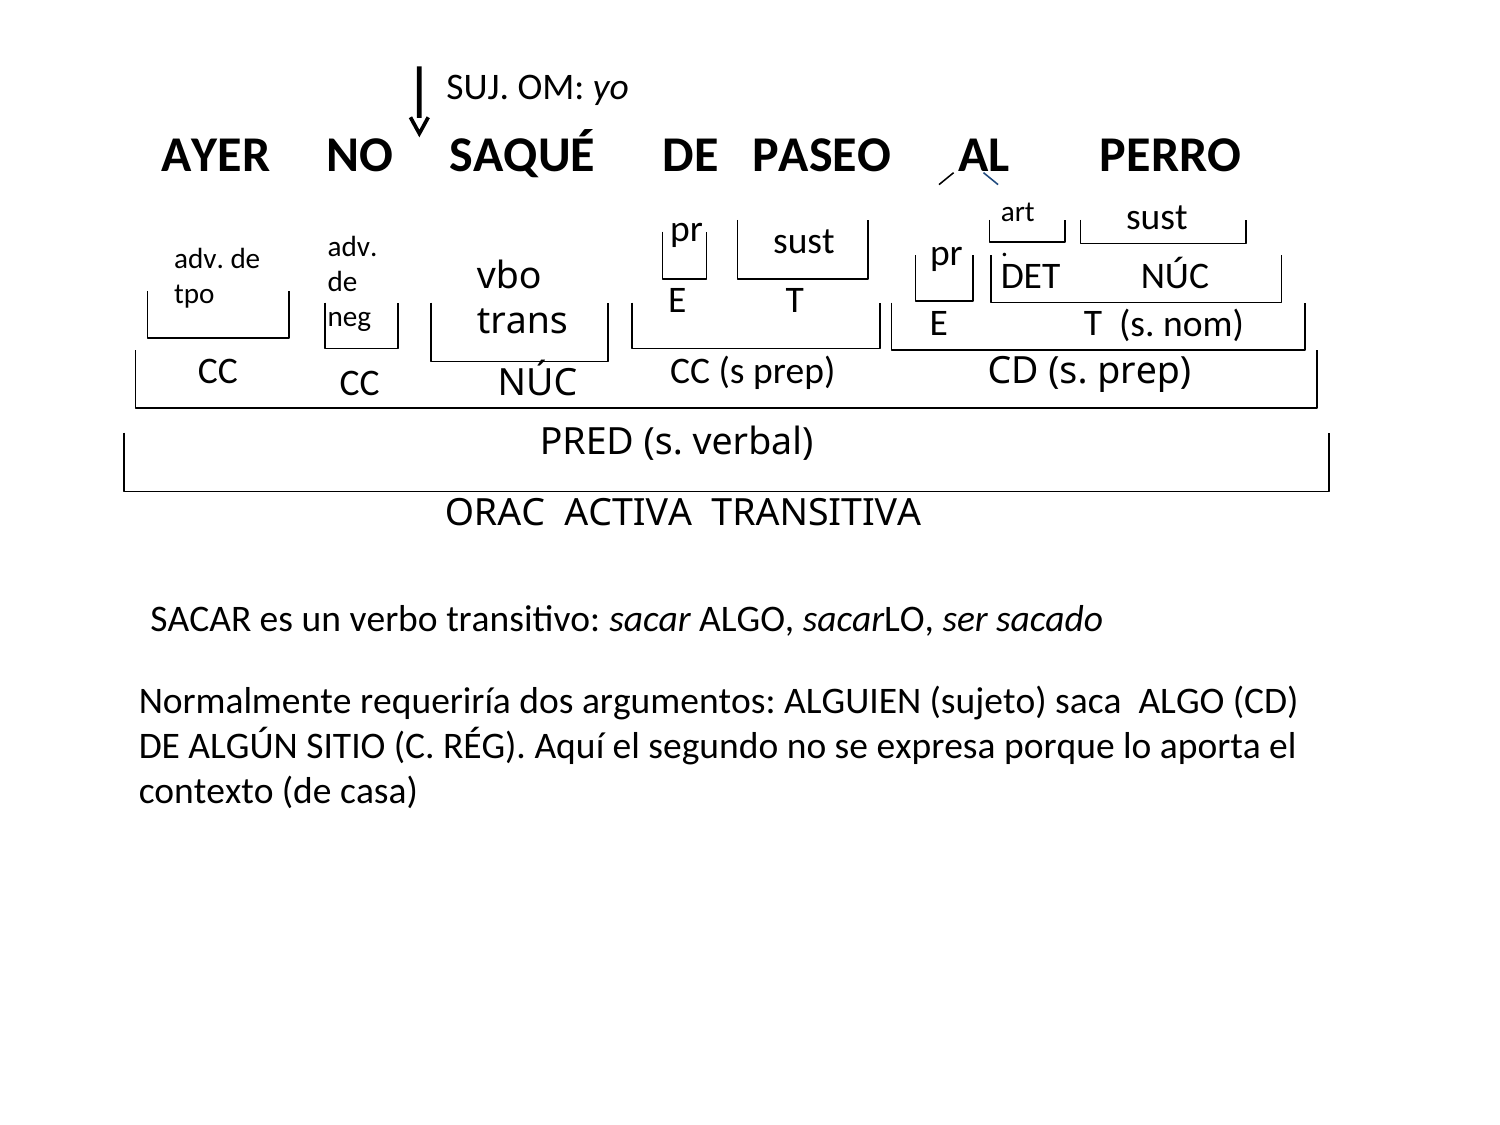

SUJ. OM: yo
AYER NO SAQUÉ DE PASEO AL PERRO
art.
sust
DET
NÚC
pr
E
T
sust
adv. de
neg
pr
adv. de tpo
vbo trans
NÚC
E
T
CC
(s. nom)
CC
CC (s prep)
CD (s. prep)
PRED (s. verbal)
ORAC ACTIVA TRANSITIVA
SACAR es un verbo transitivo: sacar ALGO, sacarLO, ser sacado
Normalmente requeriría dos argumentos: ALGUIEN (sujeto) saca ALGO (CD) DE ALGÚN SITIO (C. RÉG). Aquí el segundo no se expresa porque lo aporta el contexto (de casa)